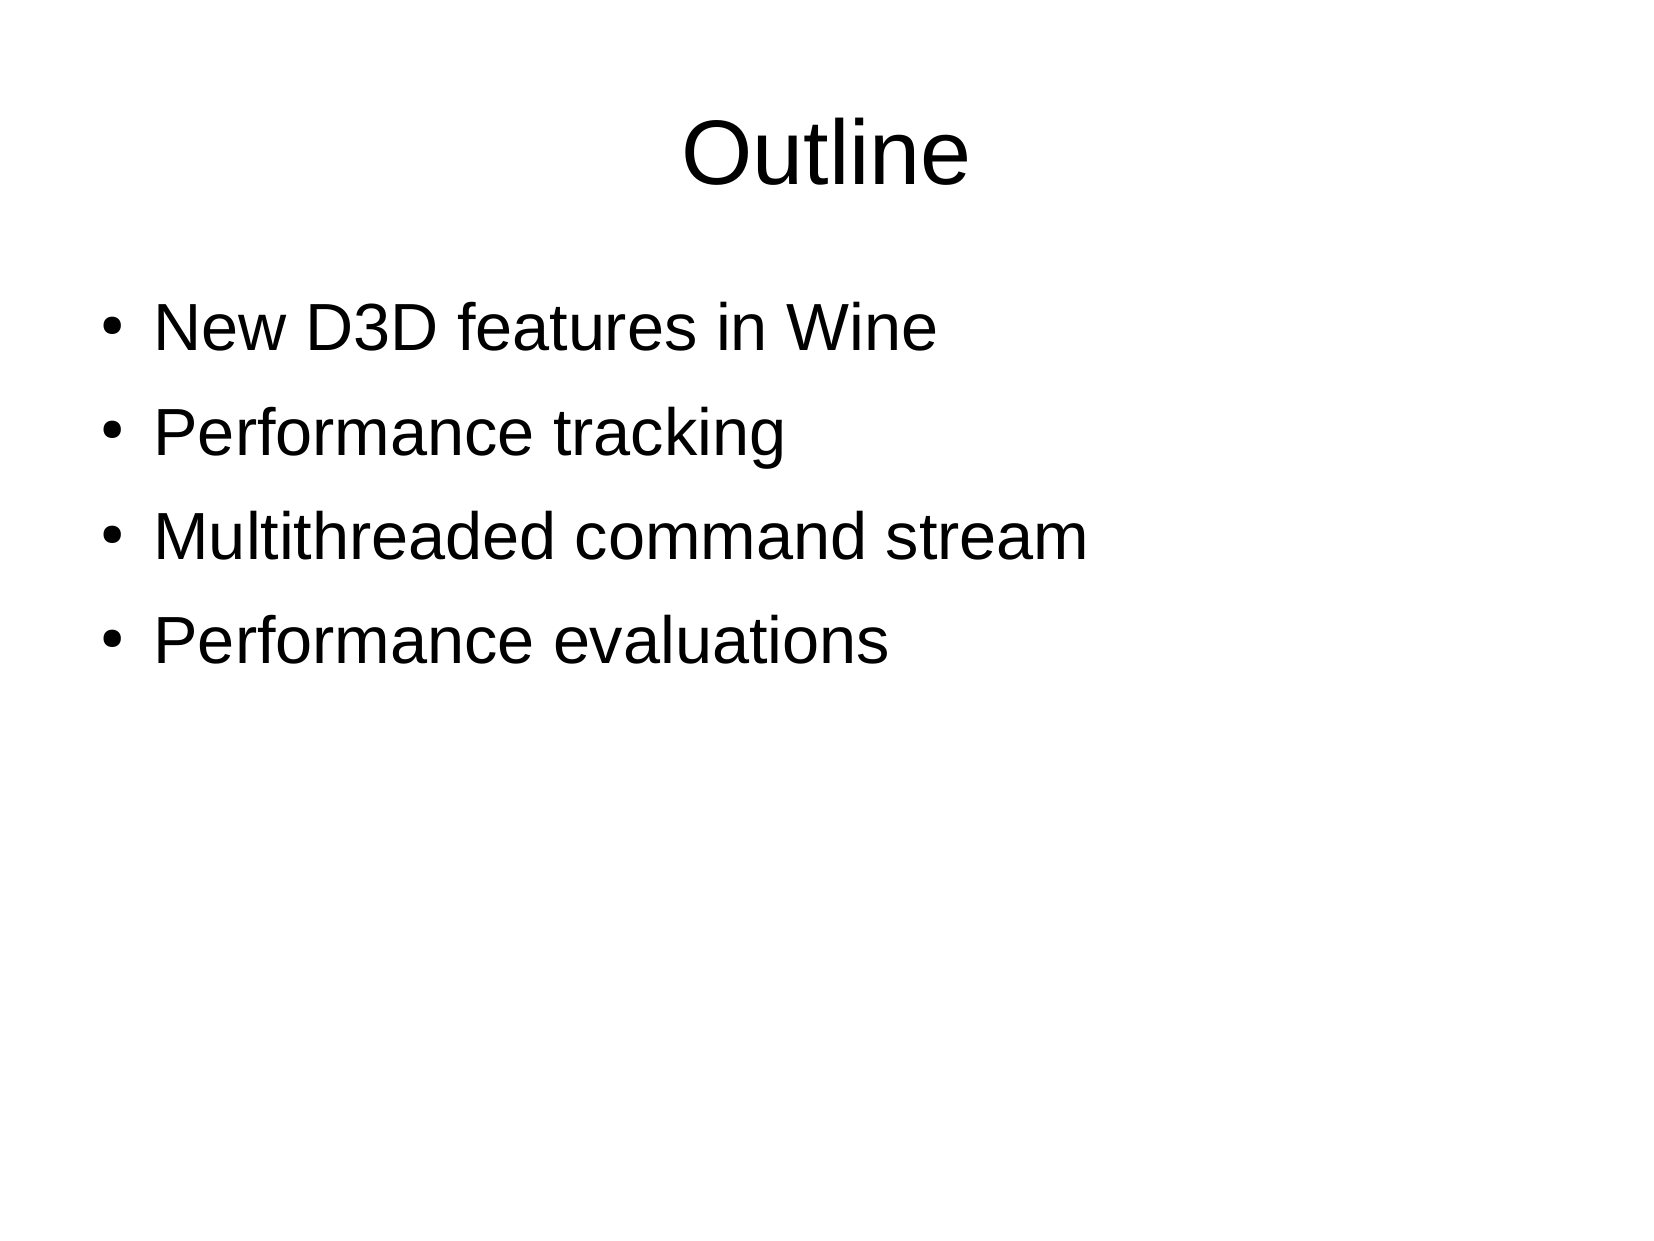

# Outline
New D3D features in Wine
Performance tracking
Multithreaded command stream
Performance evaluations